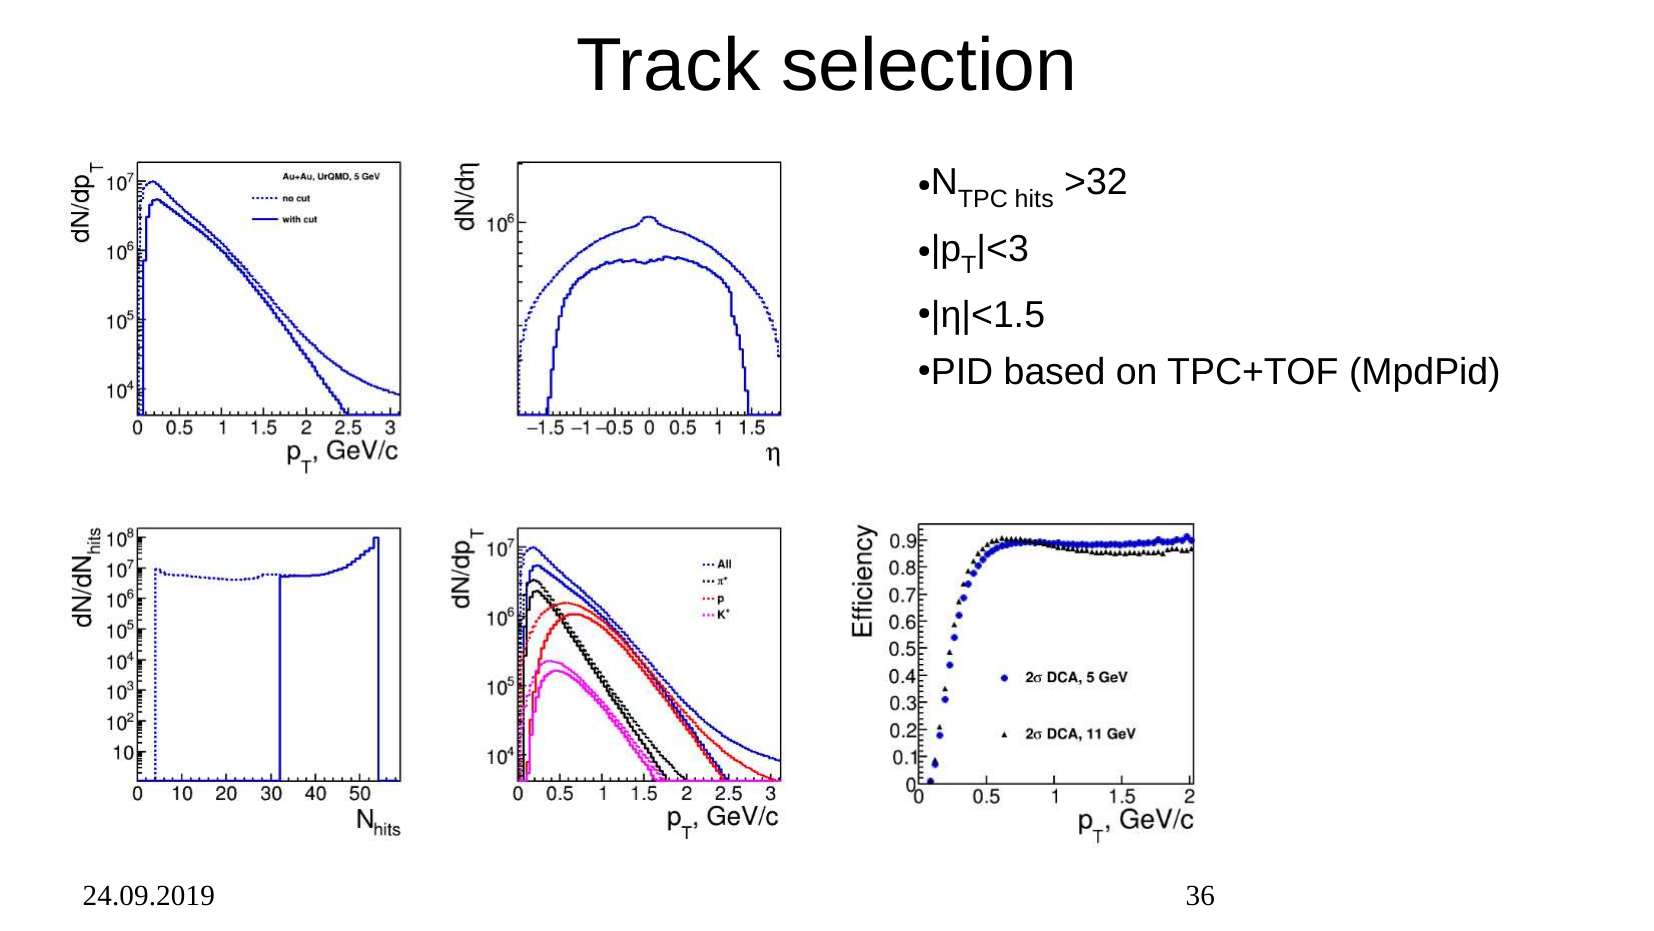

Track selection
NTPC hits >32
|pT|<3
|η|<1.5
PID based on TPC+TOF (MpdPid)
protons
24.09.2019